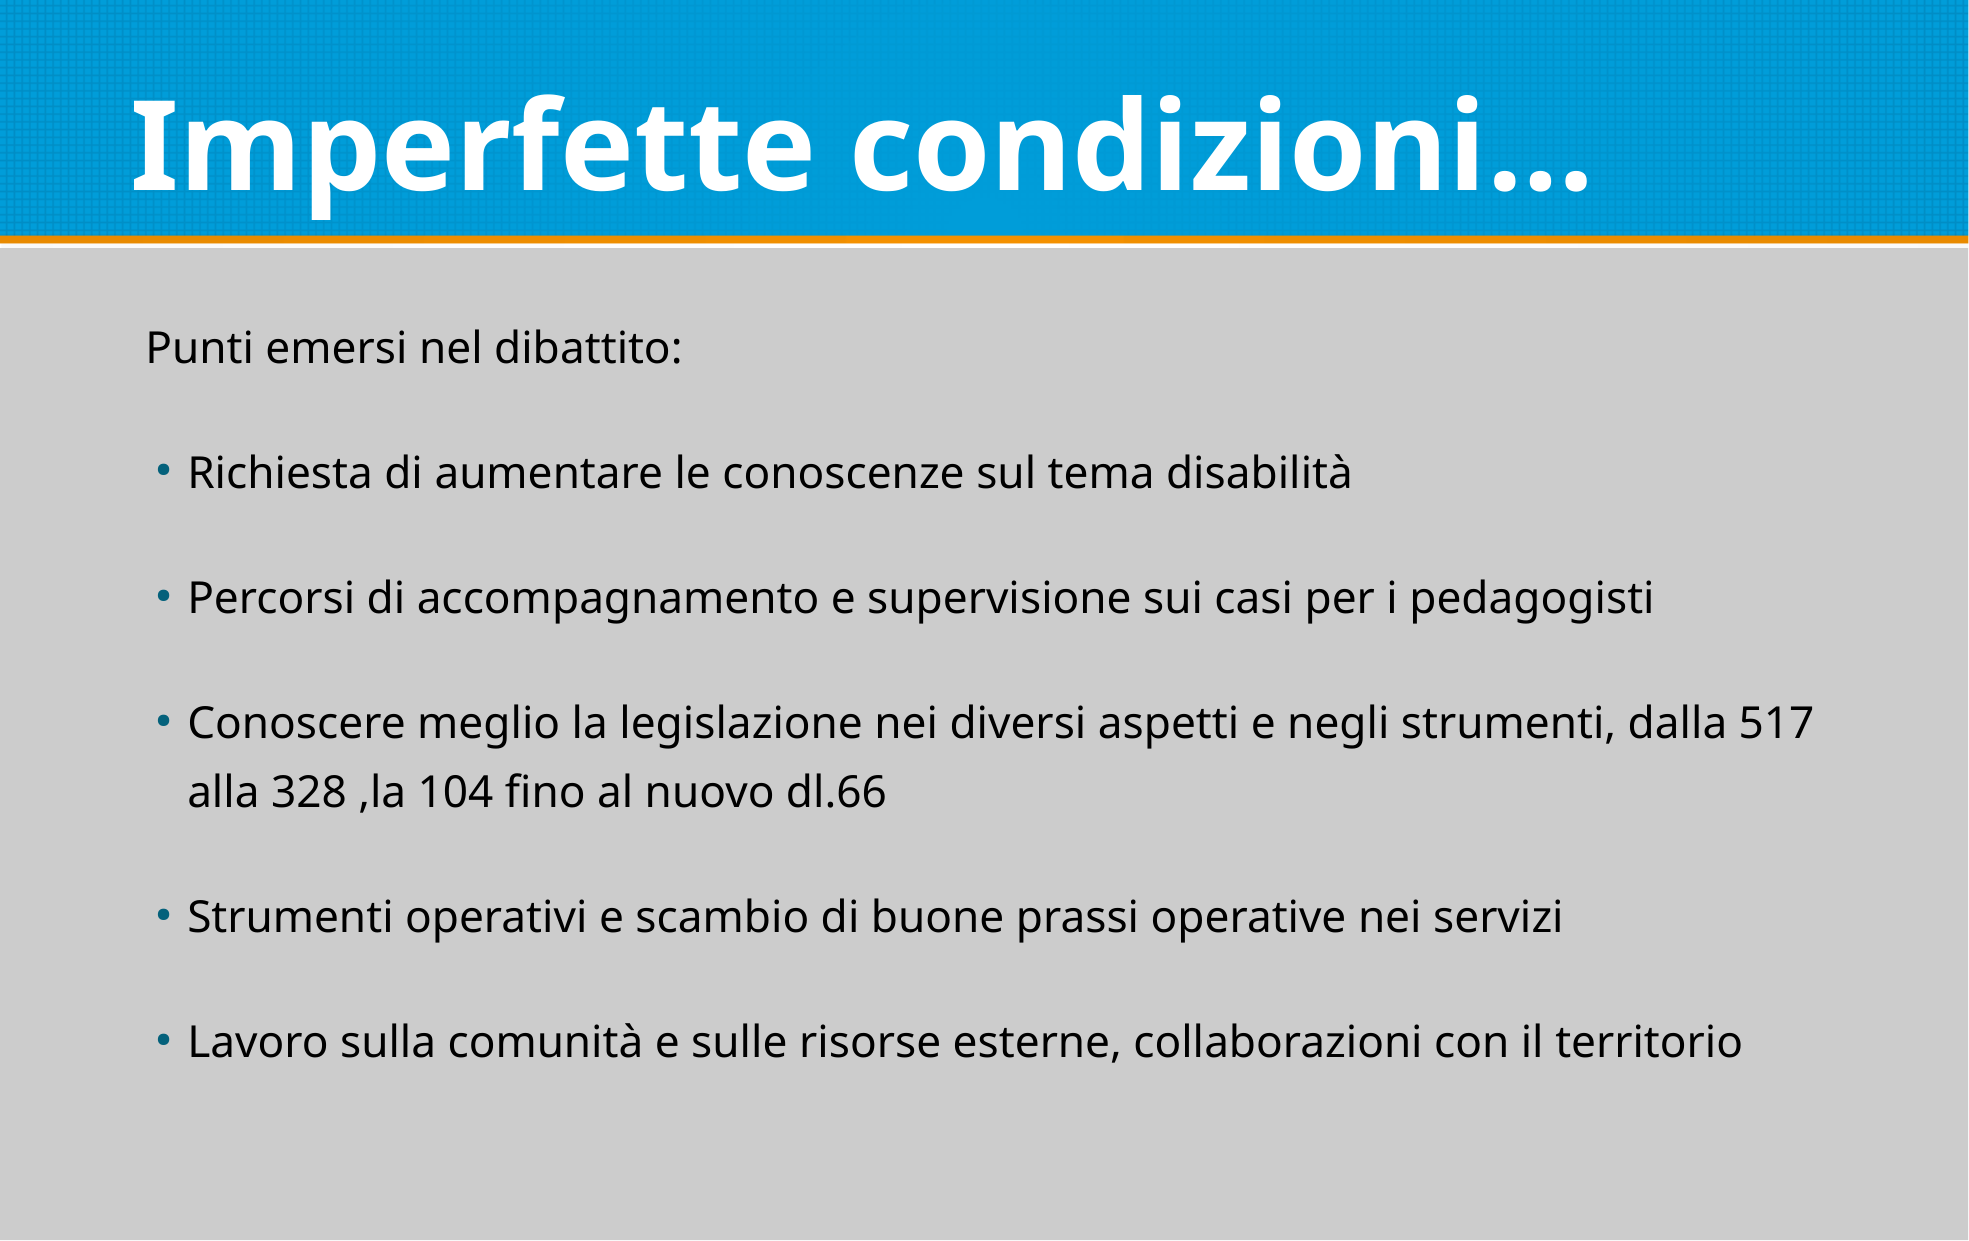

# Imperfette condizioni…
Punti emersi nel dibattito:
Richiesta di aumentare le conoscenze sul tema disabilità
Percorsi di accompagnamento e supervisione sui casi per i pedagogisti
Conoscere meglio la legislazione nei diversi aspetti e negli strumenti, dalla 517 alla 328 ,la 104 fino al nuovo dl.66
Strumenti operativi e scambio di buone prassi operative nei servizi
Lavoro sulla comunità e sulle risorse esterne, collaborazioni con il territorio